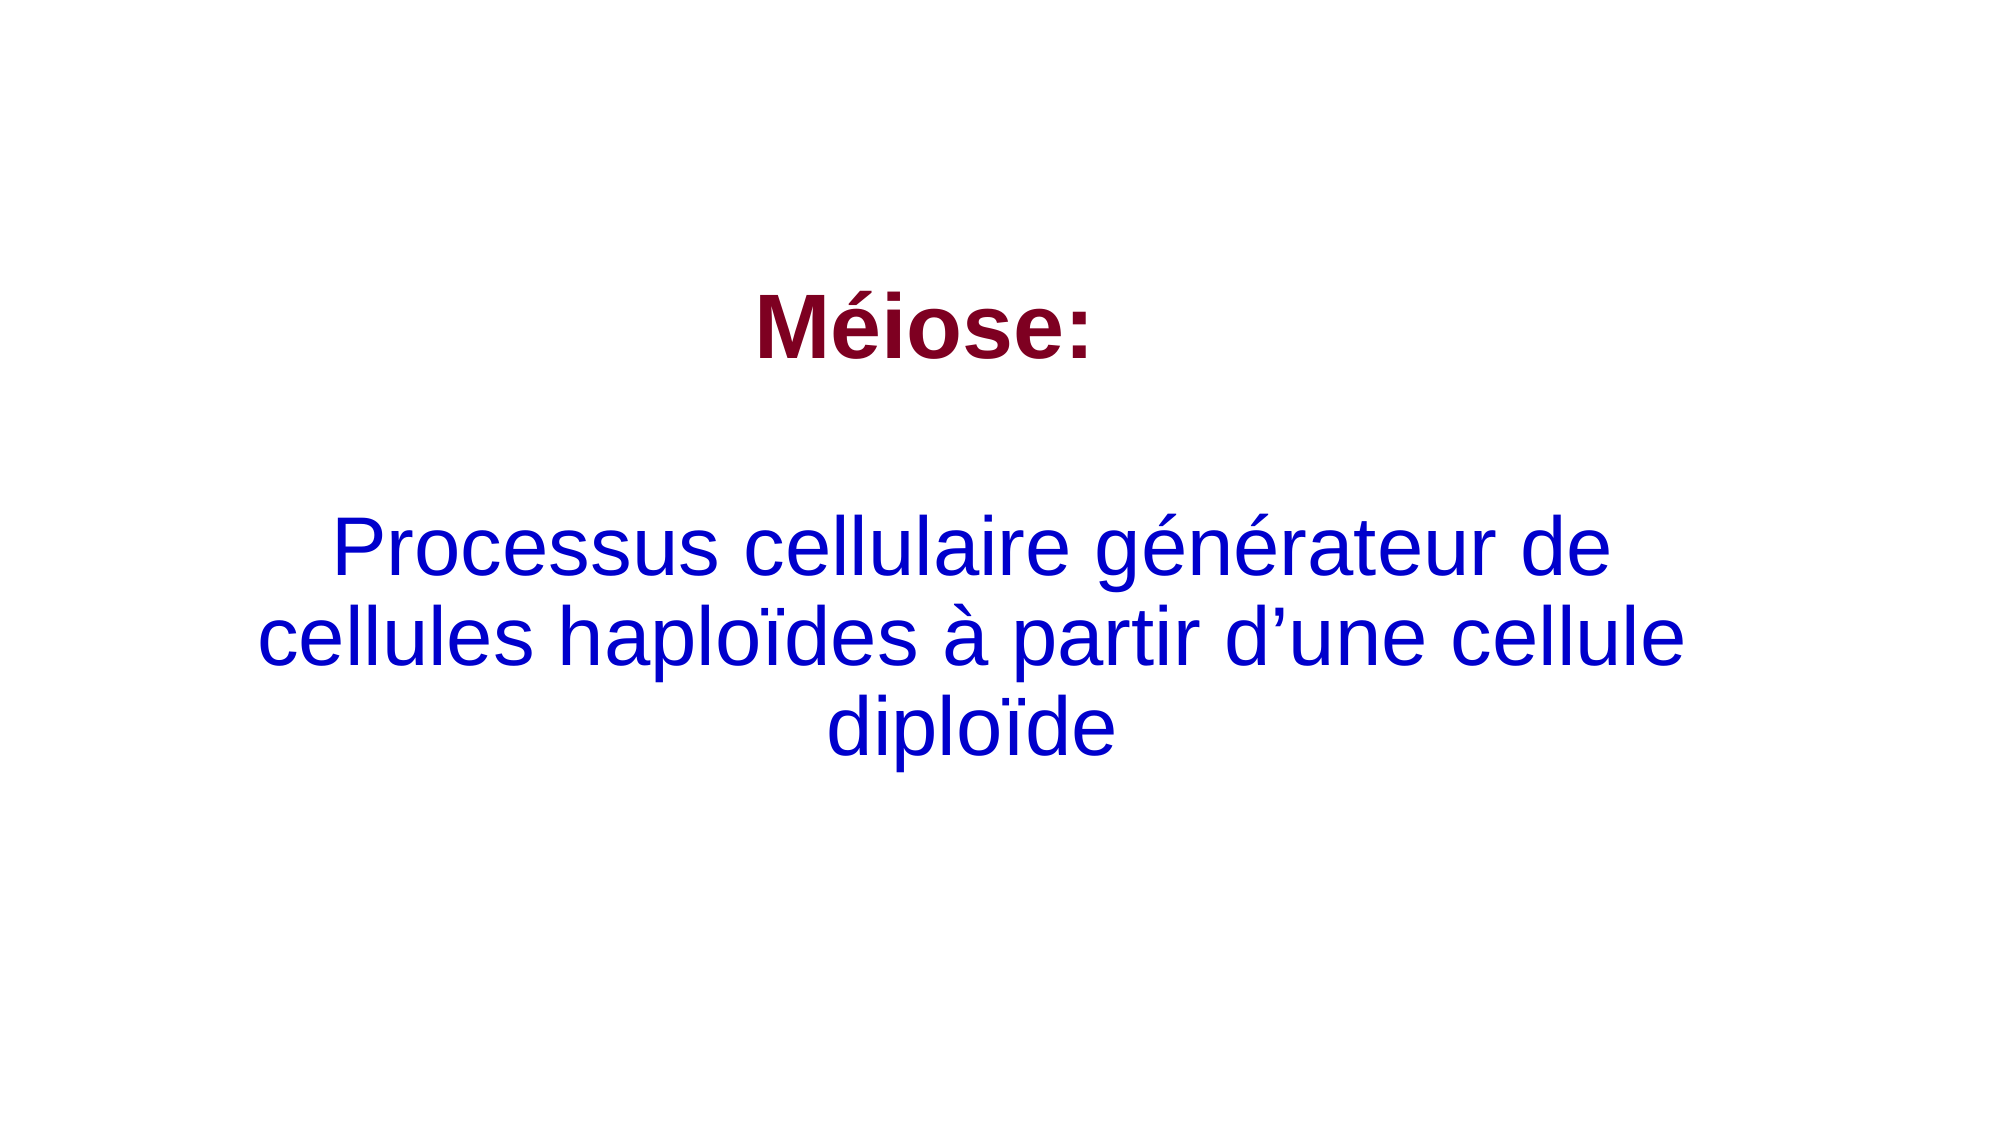

# Méiose:
Processus cellulaire générateur de cellules haploïdes à partir d’une cellule diploïde